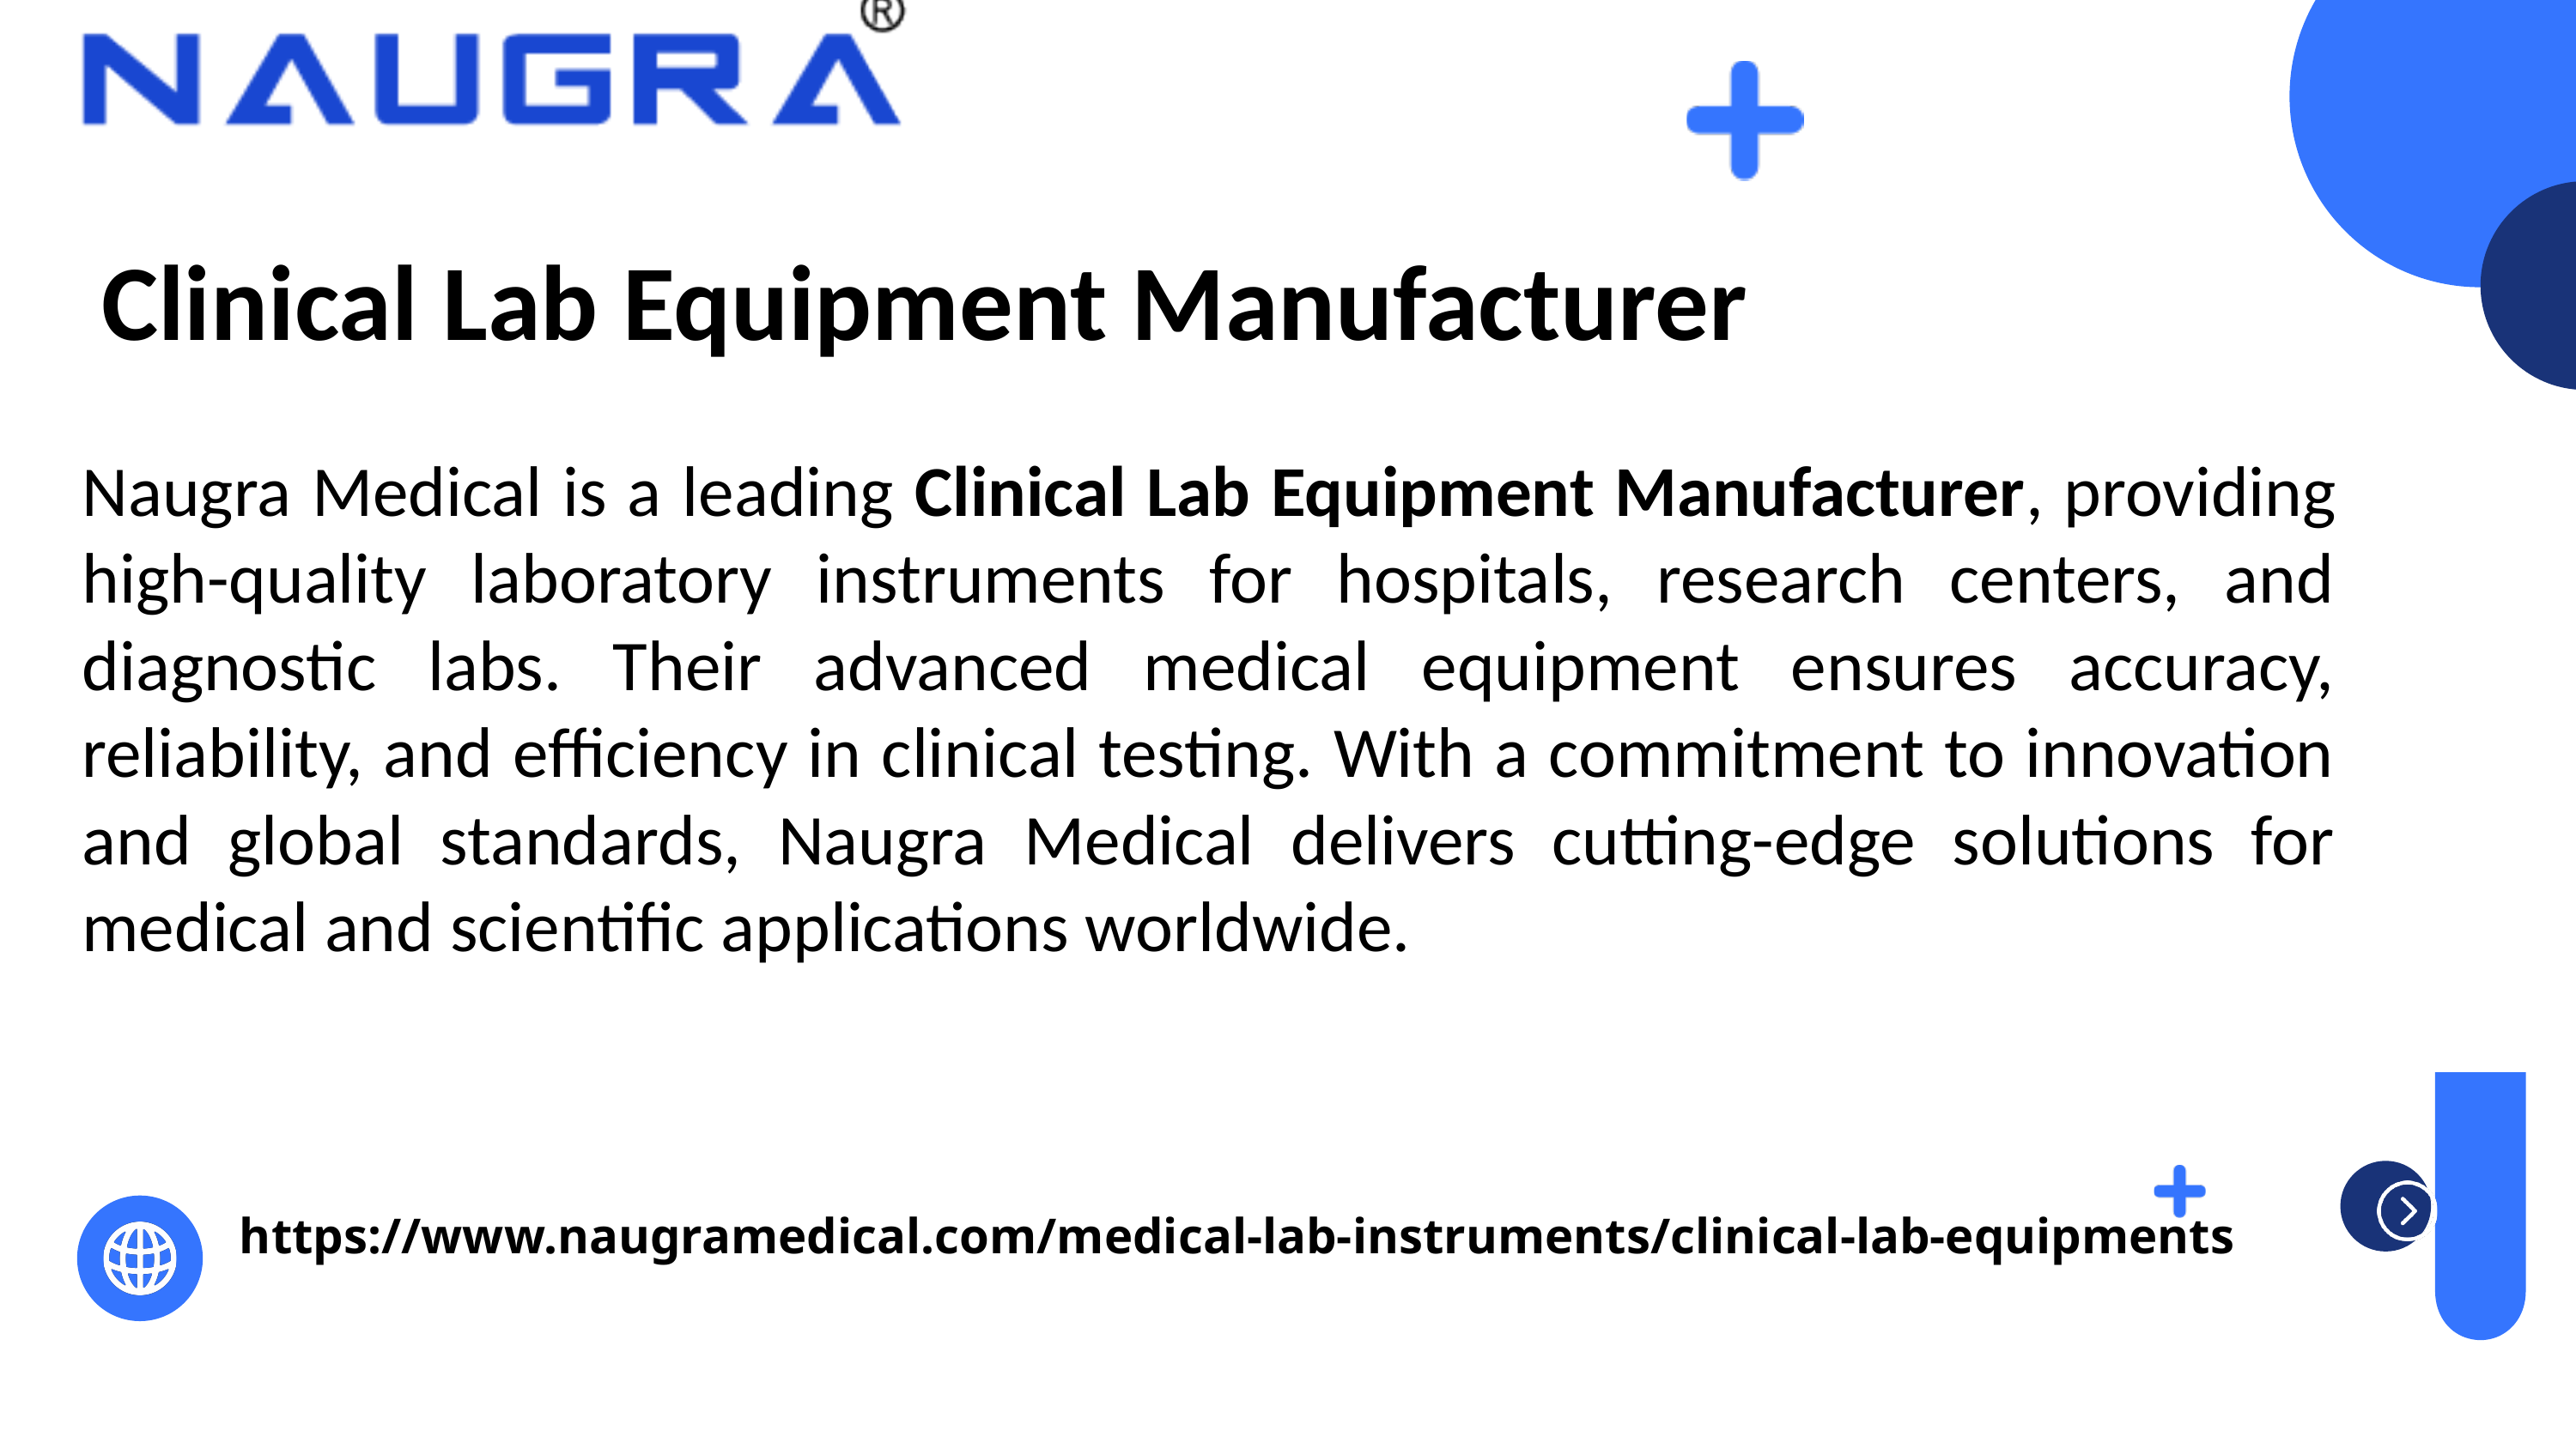

Clinical Lab Equipment Manufacturer
Naugra Medical is a leading Clinical Lab Equipment Manufacturer, providing high-quality laboratory instruments for hospitals, research centers, and diagnostic labs. Their advanced medical equipment ensures accuracy, reliability, and efficiency in clinical testing. With a commitment to innovation and global standards, Naugra Medical delivers cutting-edge solutions for medical and scientific applications worldwide.
https://www.naugramedical.com/medical-lab-instruments/clinical-lab-equipments